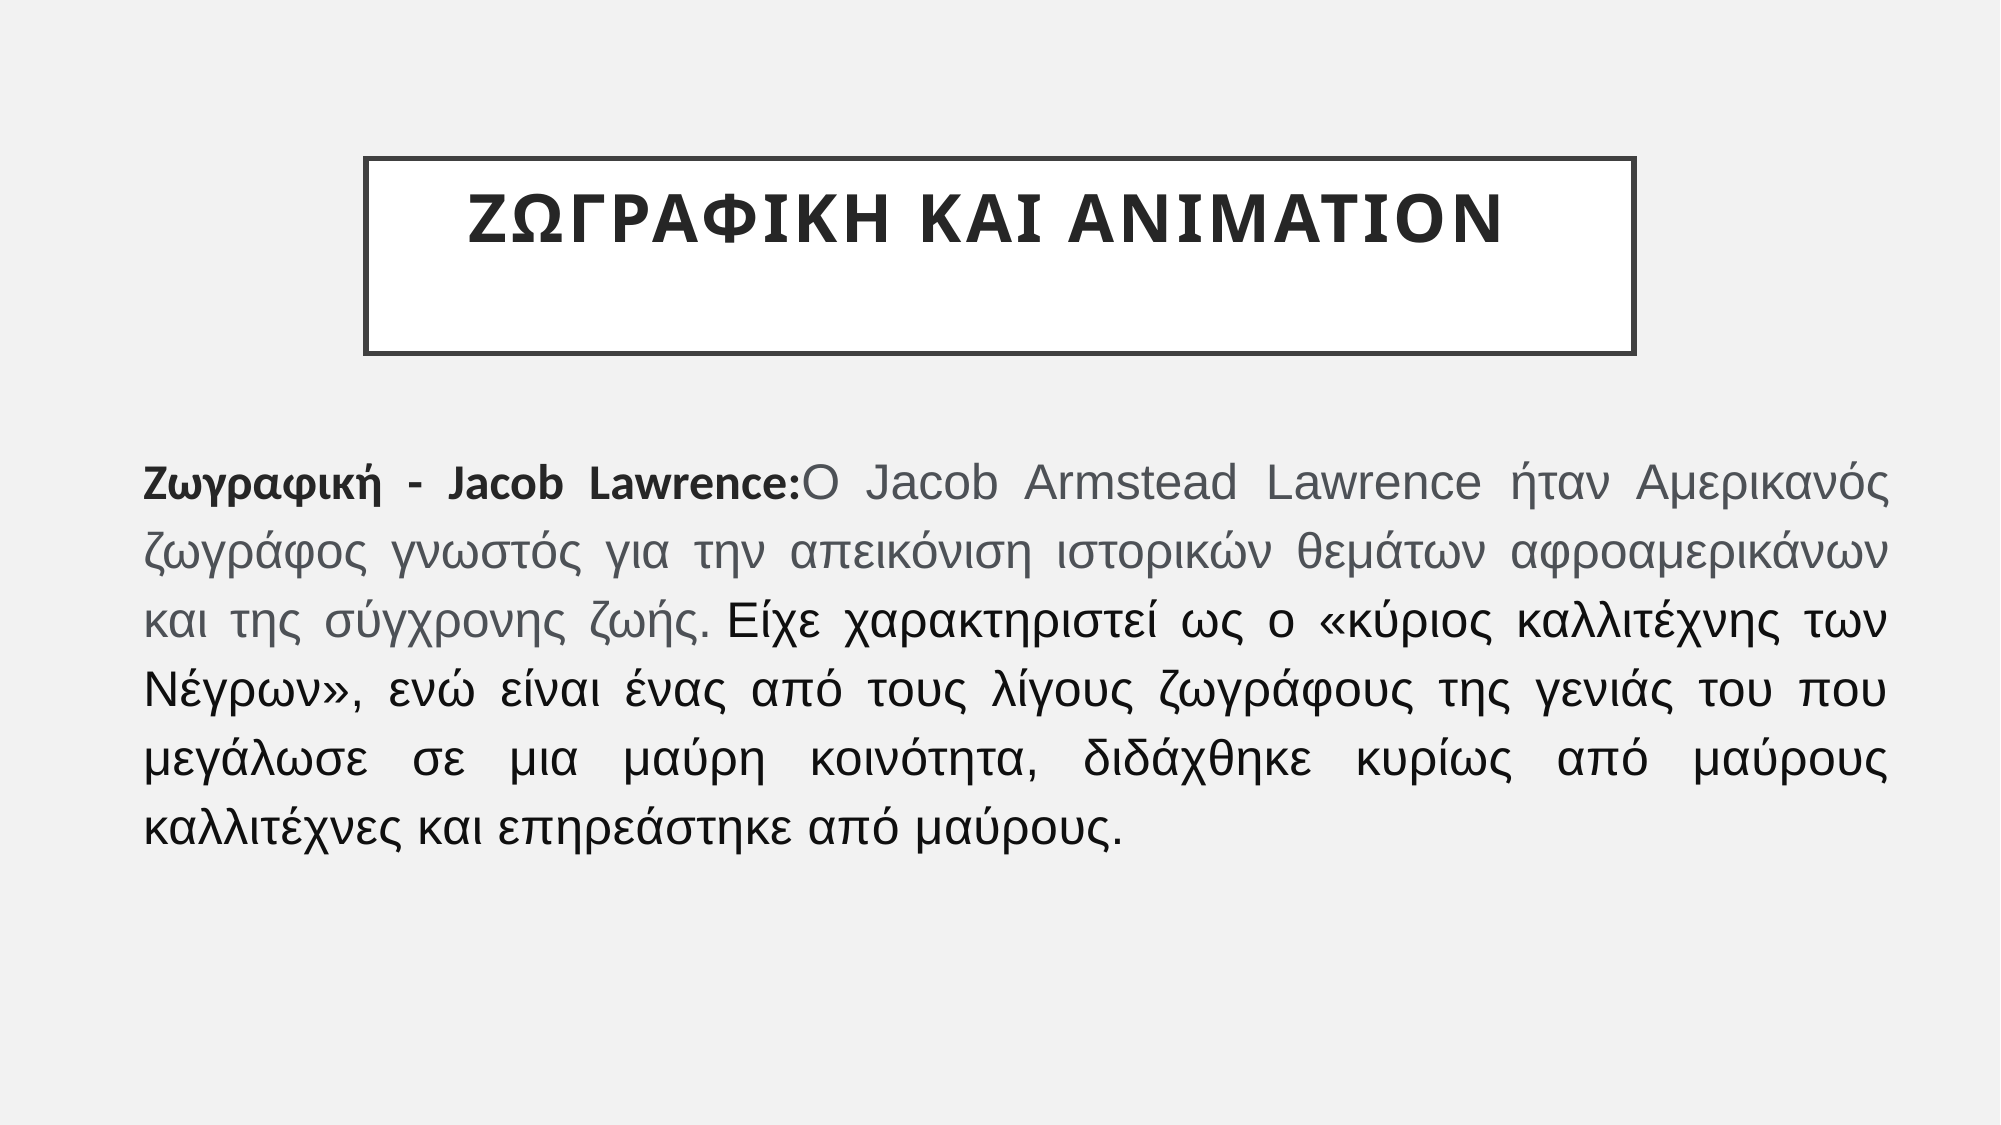

# Ζωγραφικη και animation
Ζωγραφική - Jacob Lawrence:Ο Jacob Armstead Lawrence ήταν Αμερικανός ζωγράφος γνωστός για την απεικόνιση ιστορικών θεμάτων αφροαμερικάνων και της σύγχρονης ζωής. Είχε χαρακτηριστεί ως ο «κύριος καλλιτέχνης των Νέγρων», ενώ είναι ένας από τους λίγους ζωγράφους της γενιάς του που μεγάλωσε σε μια μαύρη κοινότητα, διδάχθηκε κυρίως από μαύρους καλλιτέχνες και επηρεάστηκε από μαύρους.